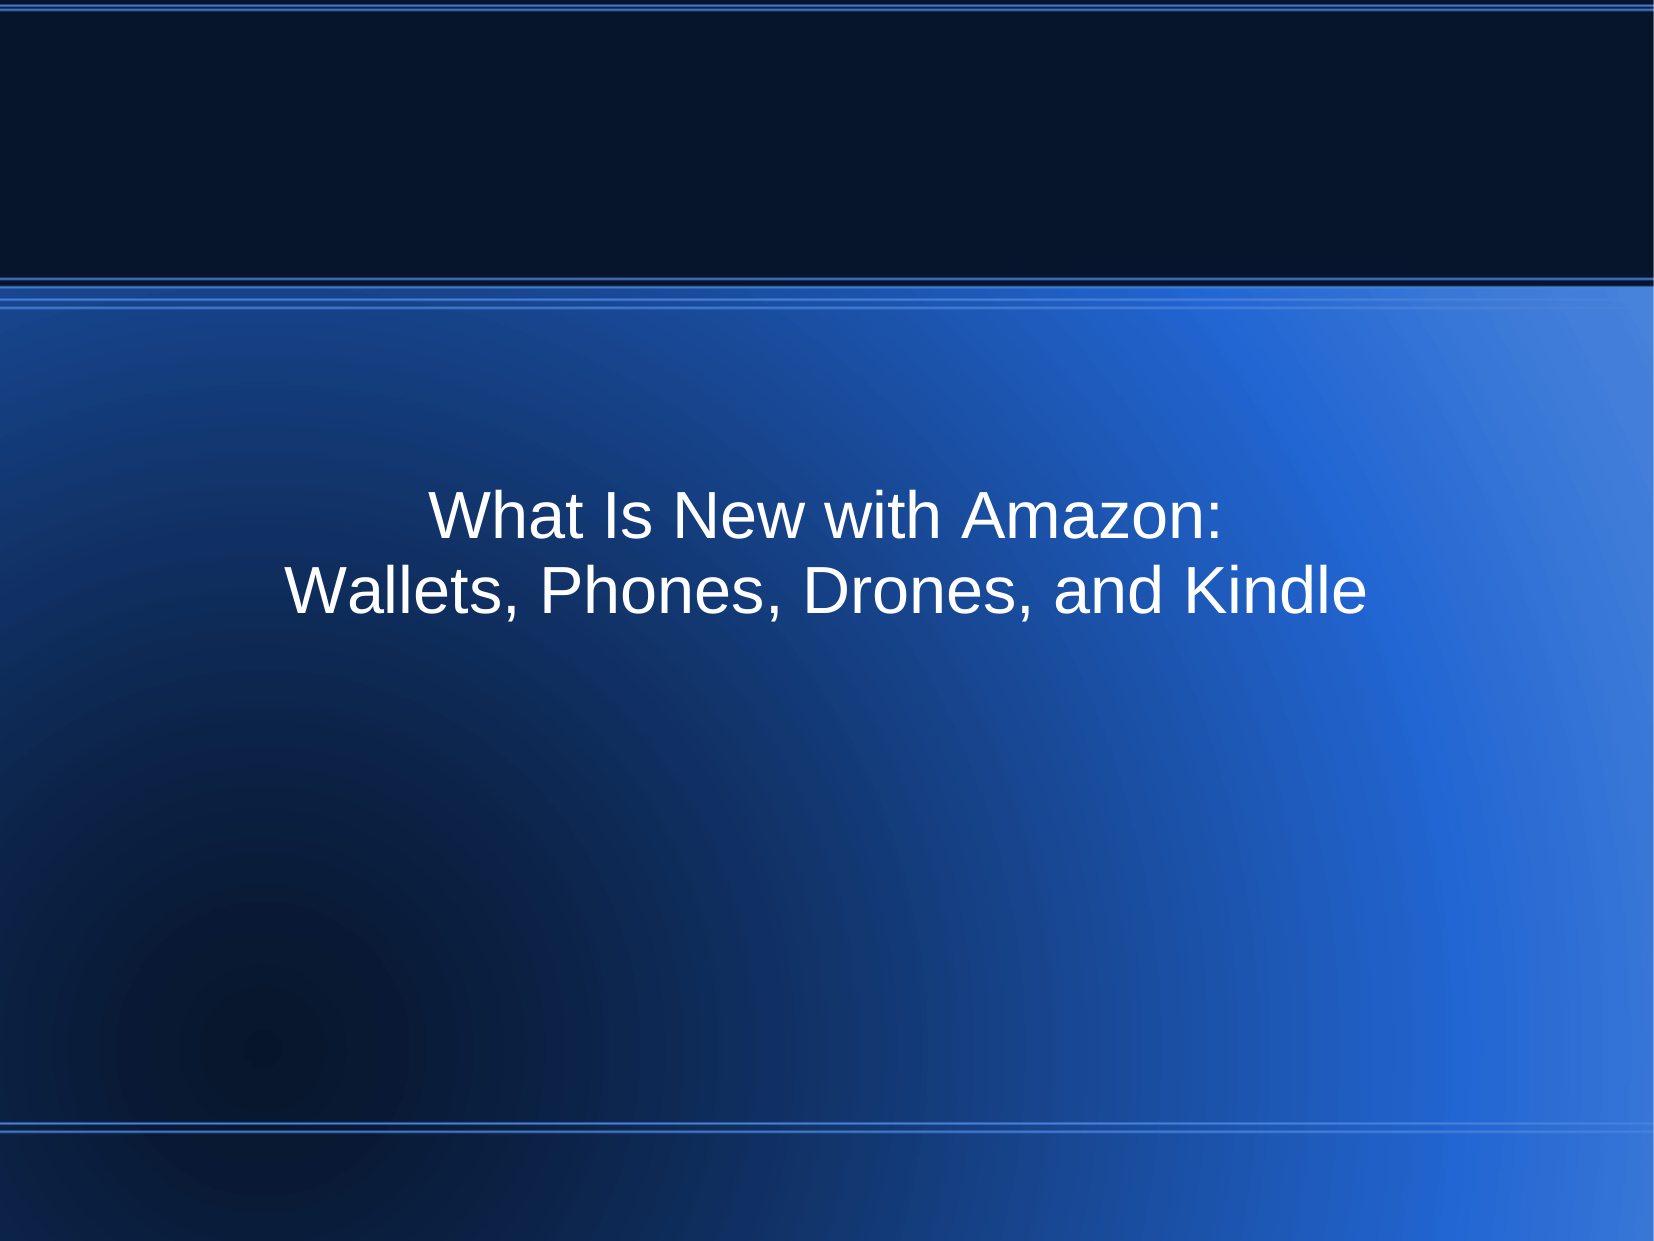

# What Is New with Amazon:
Wallets, Phones, Drones, and Kindle